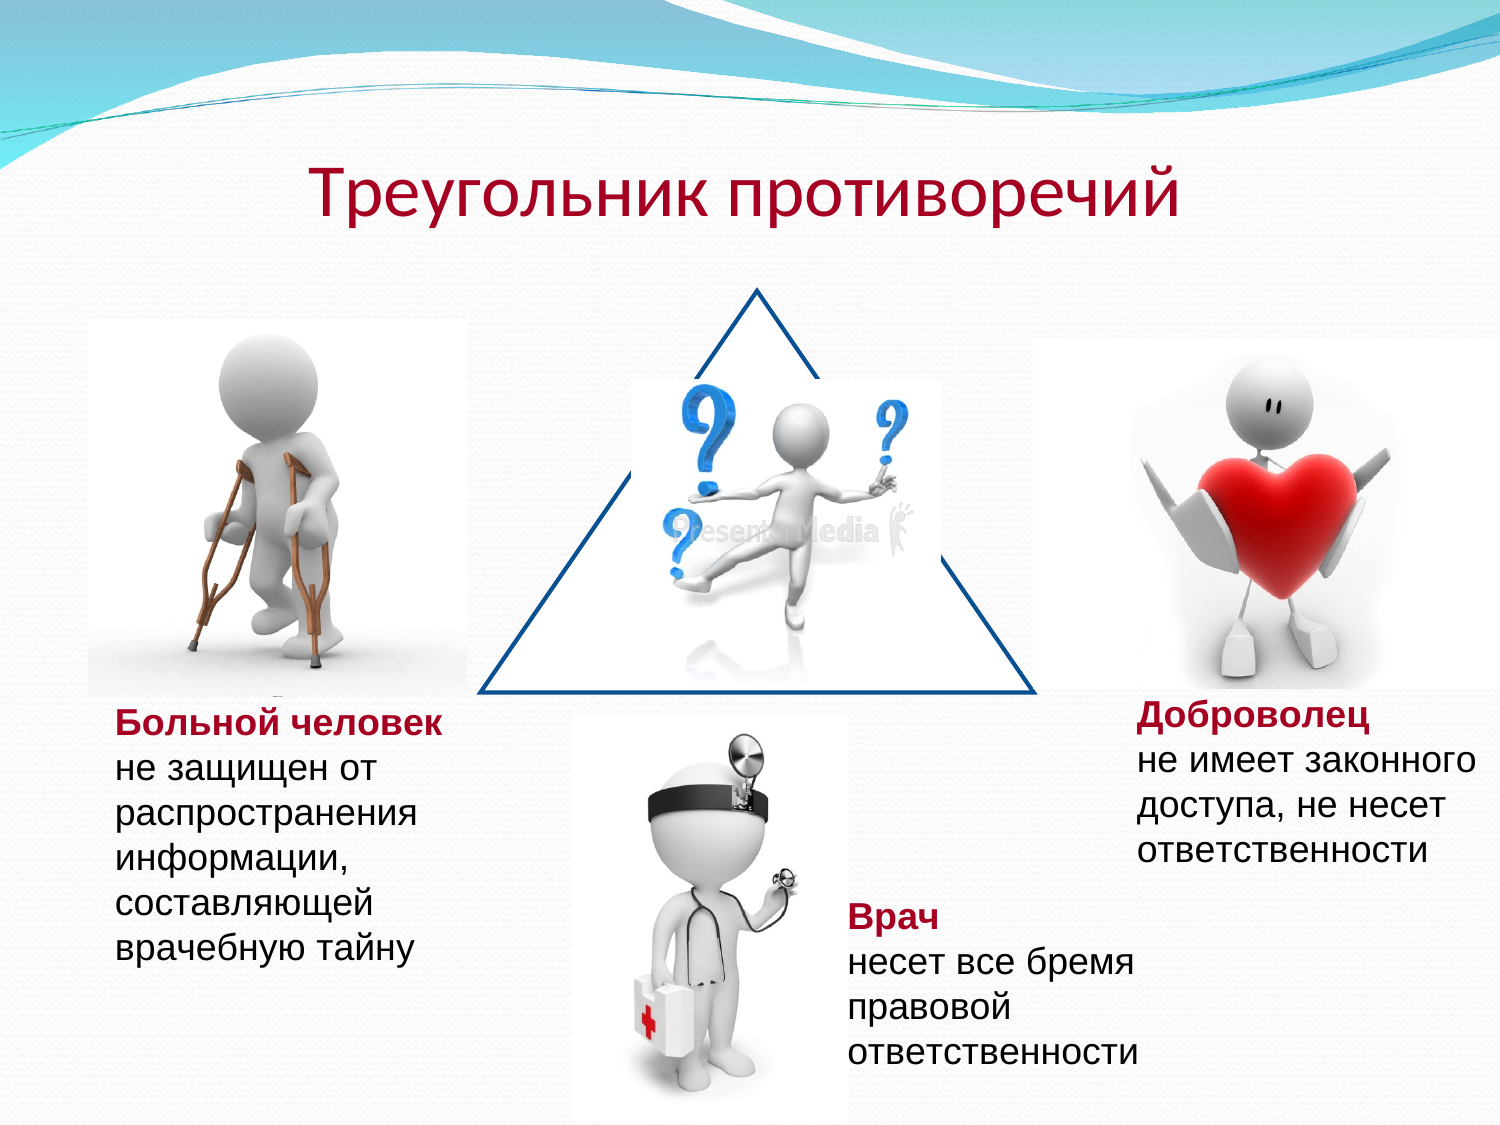

# Треугольник противоречий
Доброволец
не имеет законного доступа, не несет ответственности
Больной человек
не защищен от распространения информации,
составляющей врачебную тайну
Врач
несет все бремя правовой ответственности